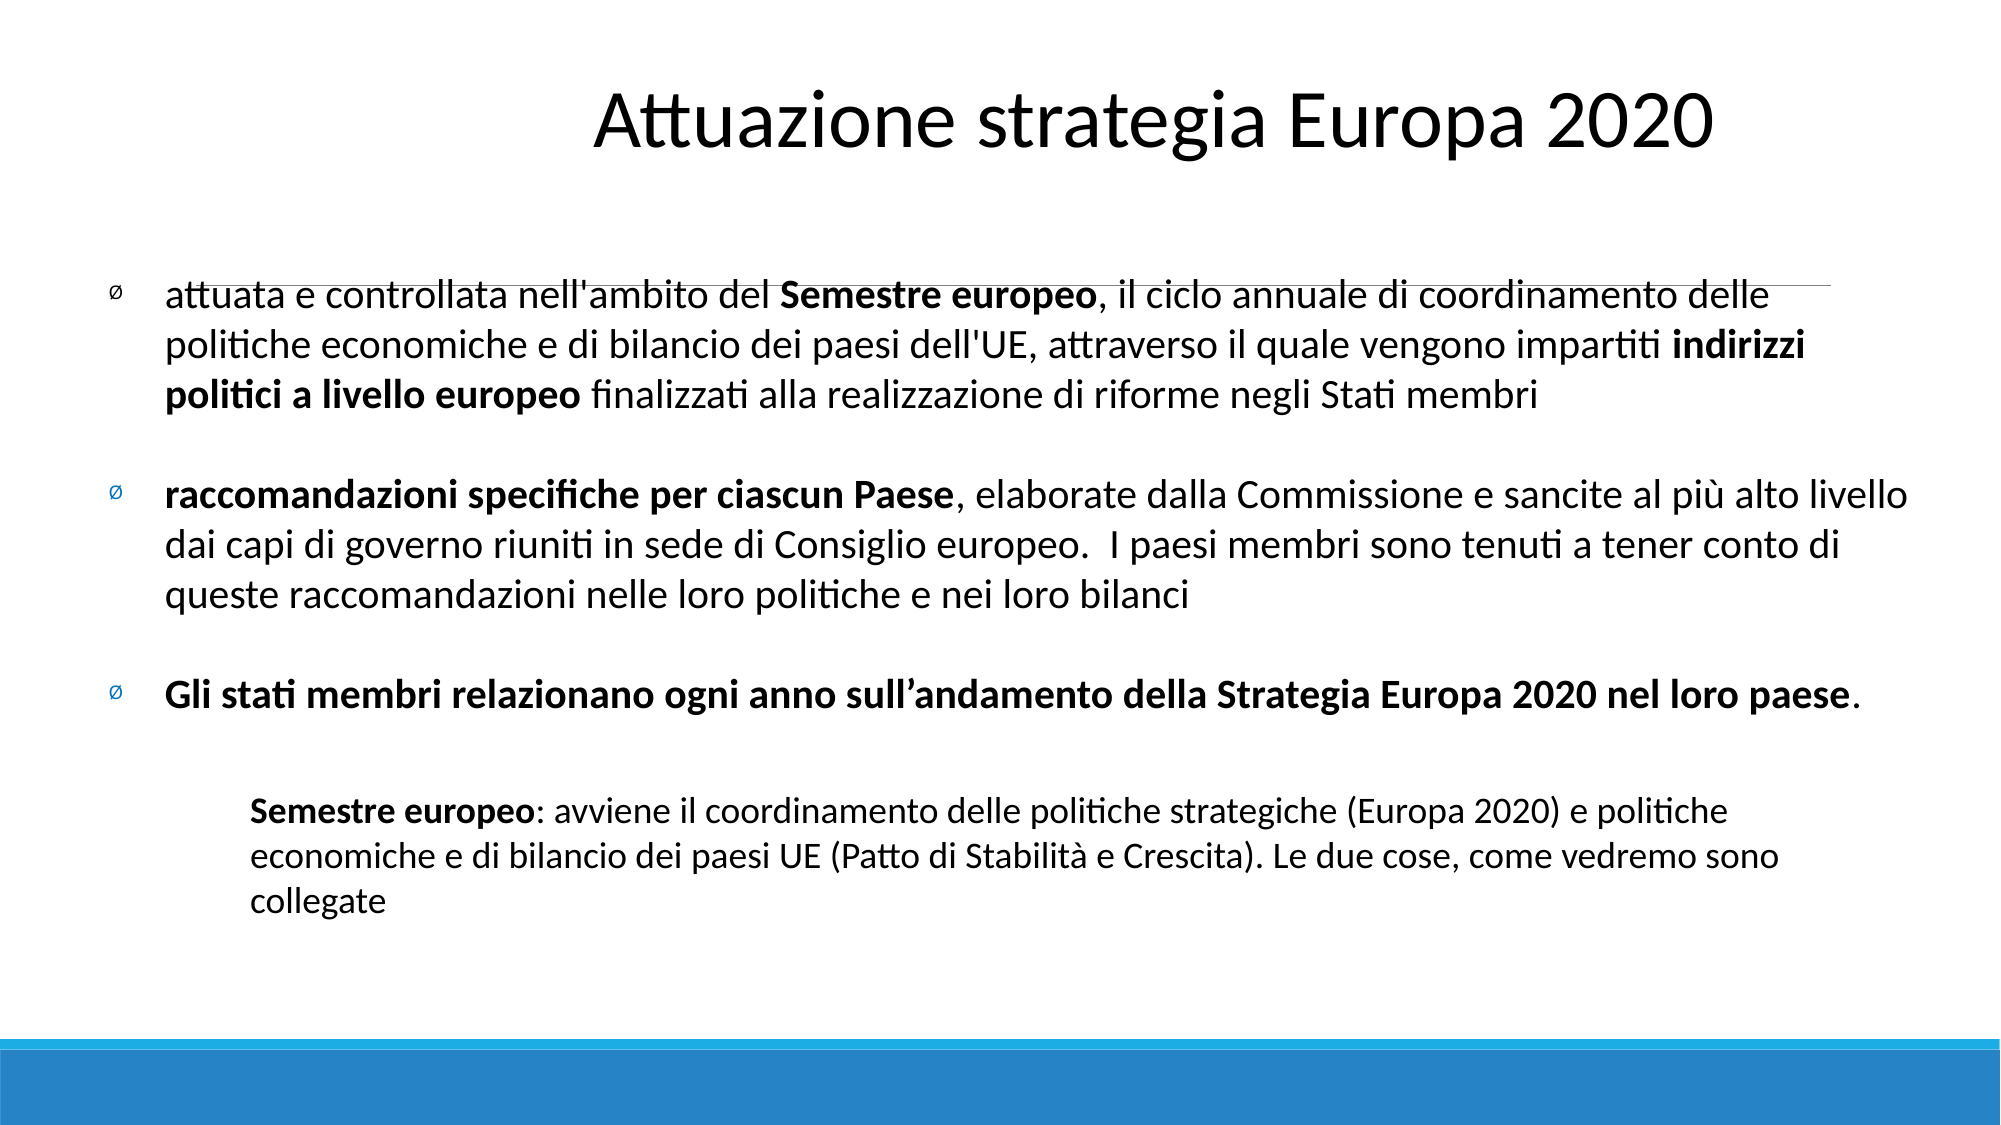

Attuazione strategia Europa 2020
attuata e controllata nell'ambito del Semestre europeo, il ciclo annuale di coordinamento delle politiche economiche e di bilancio dei paesi dell'UE, attraverso il quale vengono impartiti indirizzi politici a livello europeo finalizzati alla realizzazione di riforme negli Stati membri
raccomandazioni specifiche per ciascun Paese, elaborate dalla Commissione e sancite al più alto livello dai capi di governo riuniti in sede di Consiglio europeo. I paesi membri sono tenuti a tener conto di queste raccomandazioni nelle loro politiche e nei loro bilanci
Gli stati membri relazionano ogni anno sull’andamento della Strategia Europa 2020 nel loro paese.
Semestre europeo: avviene il coordinamento delle politiche strategiche (Europa 2020) e politiche economiche e di bilancio dei paesi UE (Patto di Stabilità e Crescita). Le due cose, come vedremo sono collegate